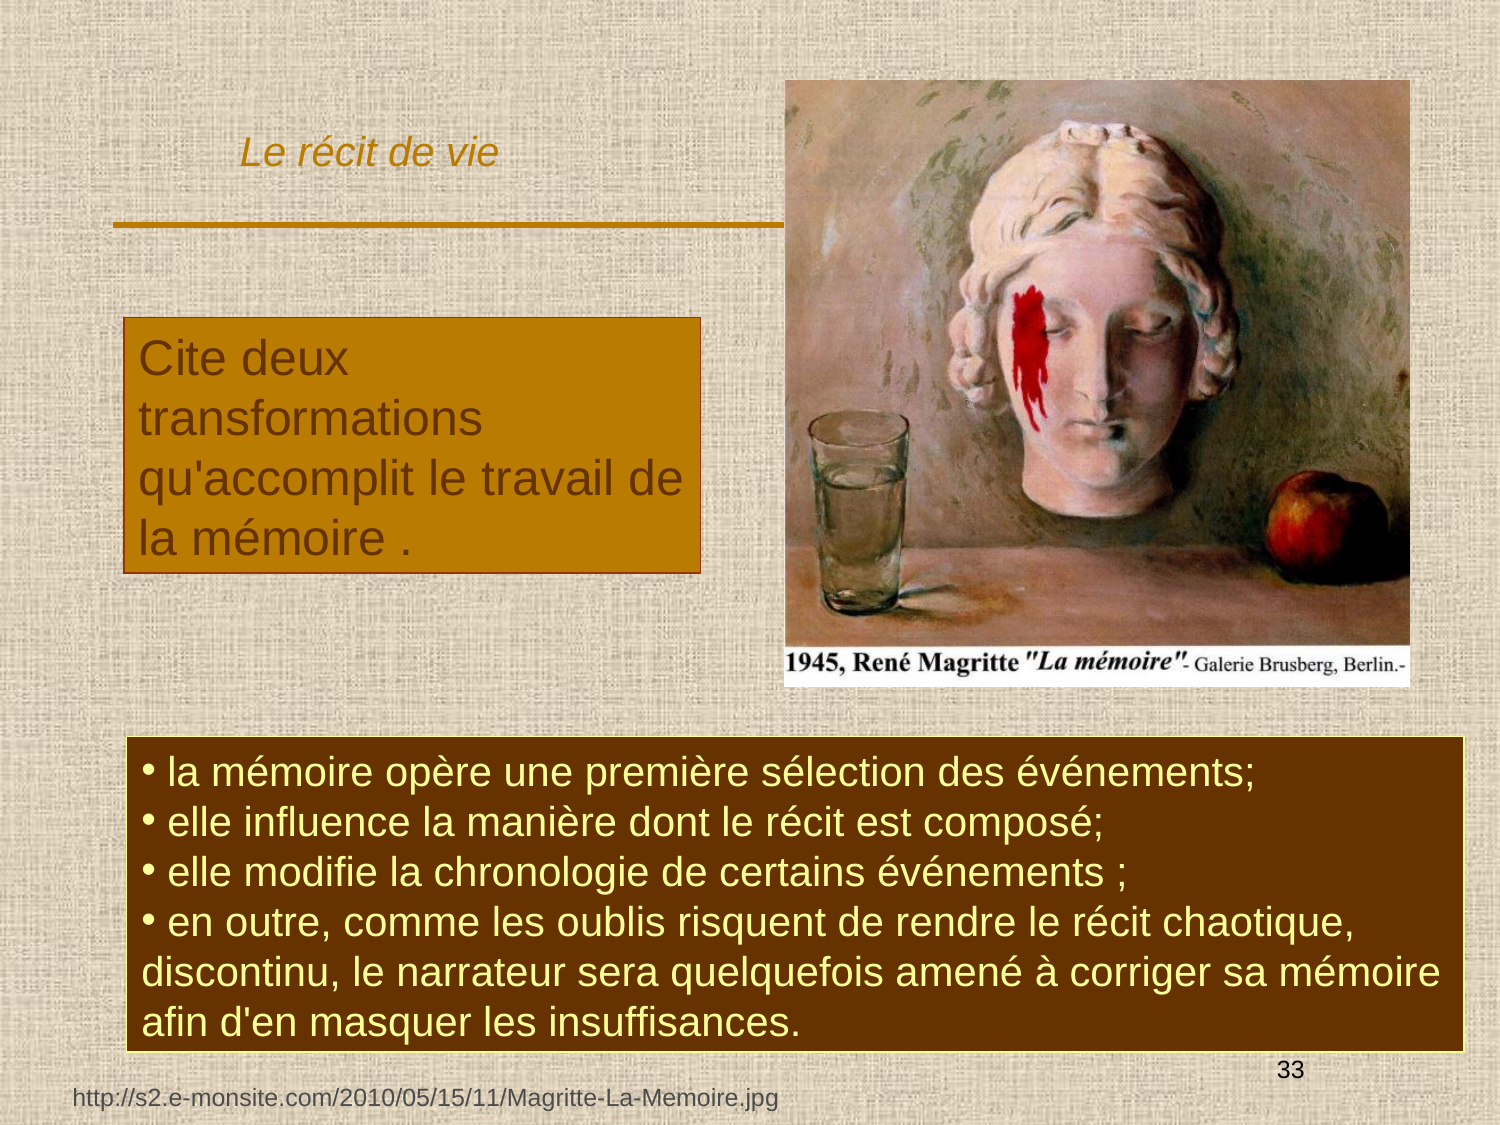

Le récit de vie
Cite deux transformations qu'accomplit le travail de la mémoire .
 la mémoire opère une première sélection des événements;
 elle influence la manière dont le récit est composé;
 elle modifie la chronologie de certains événements ;
 en outre, comme les oublis risquent de rendre le récit chaotique, discontinu, le narrateur sera quelquefois amené à corriger sa mémoire afin d'en masquer les insuffisances.
33
http://s2.e-monsite.com/2010/05/15/11/Magritte-La-Memoire.jpg